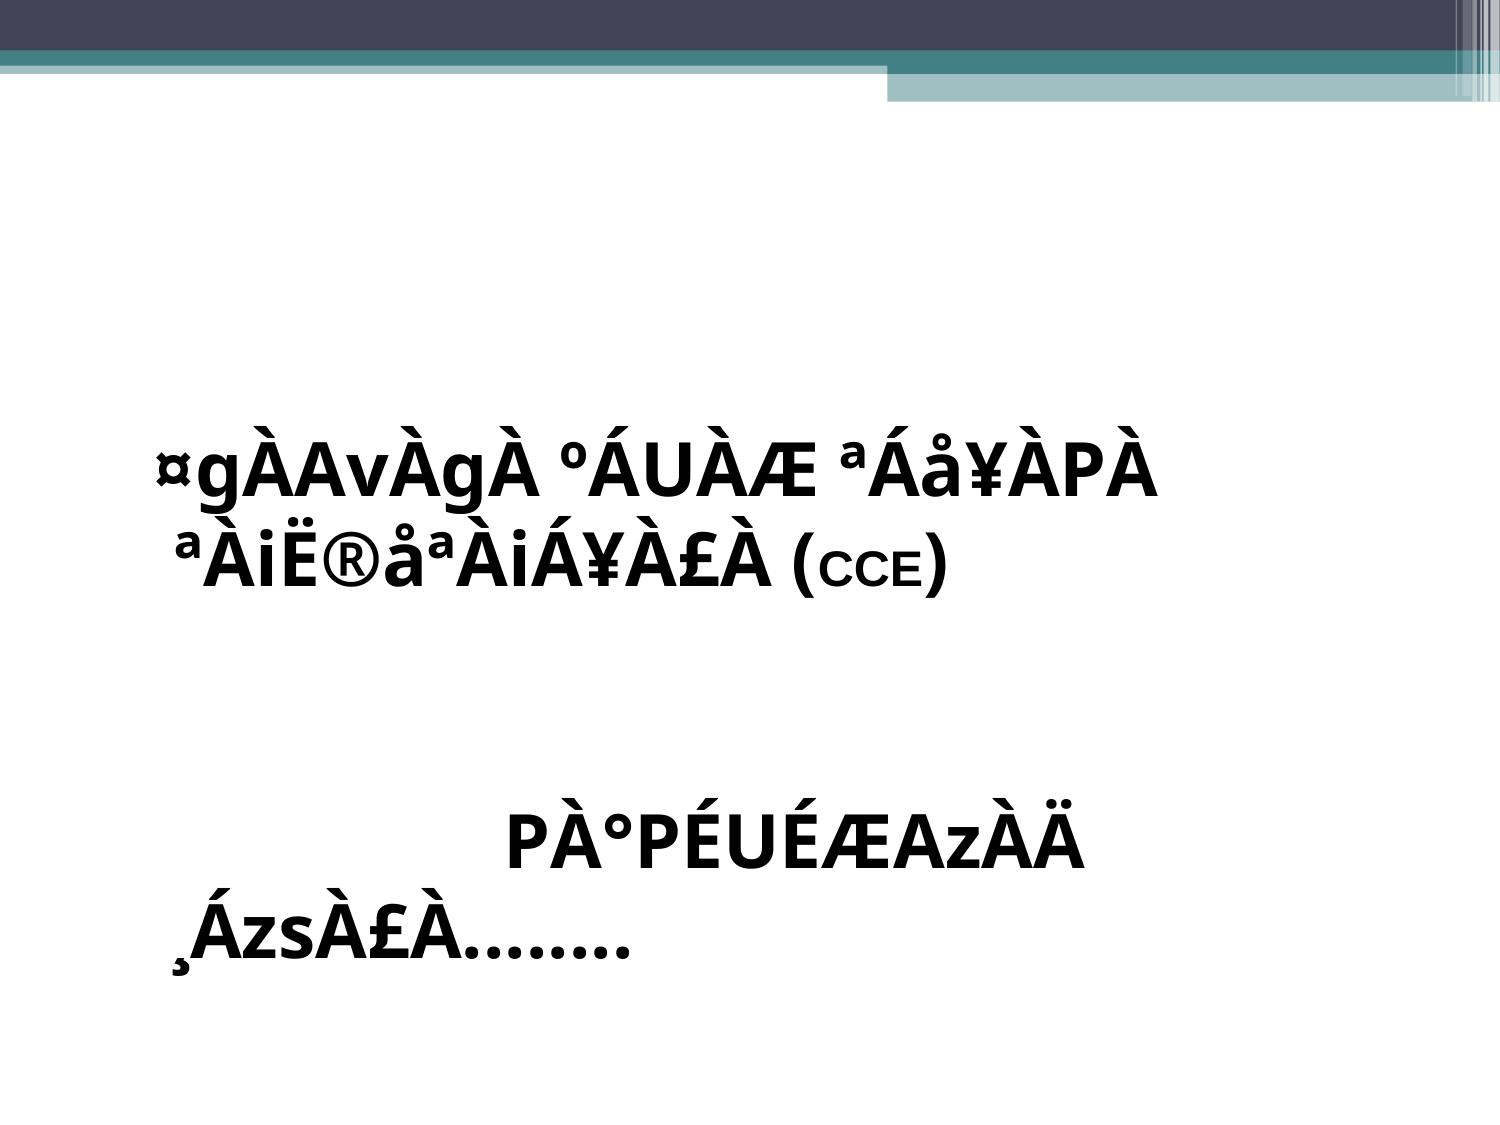

# ¤gÀAvÀgÀ ºÁUÀÆ ªÁå¥ÀPÀ ªÀiË®åªÀiÁ¥À£À (CCE)
 PÀ°PÉUÉÆAzÀÄ ¸ÁzsÀ£À........